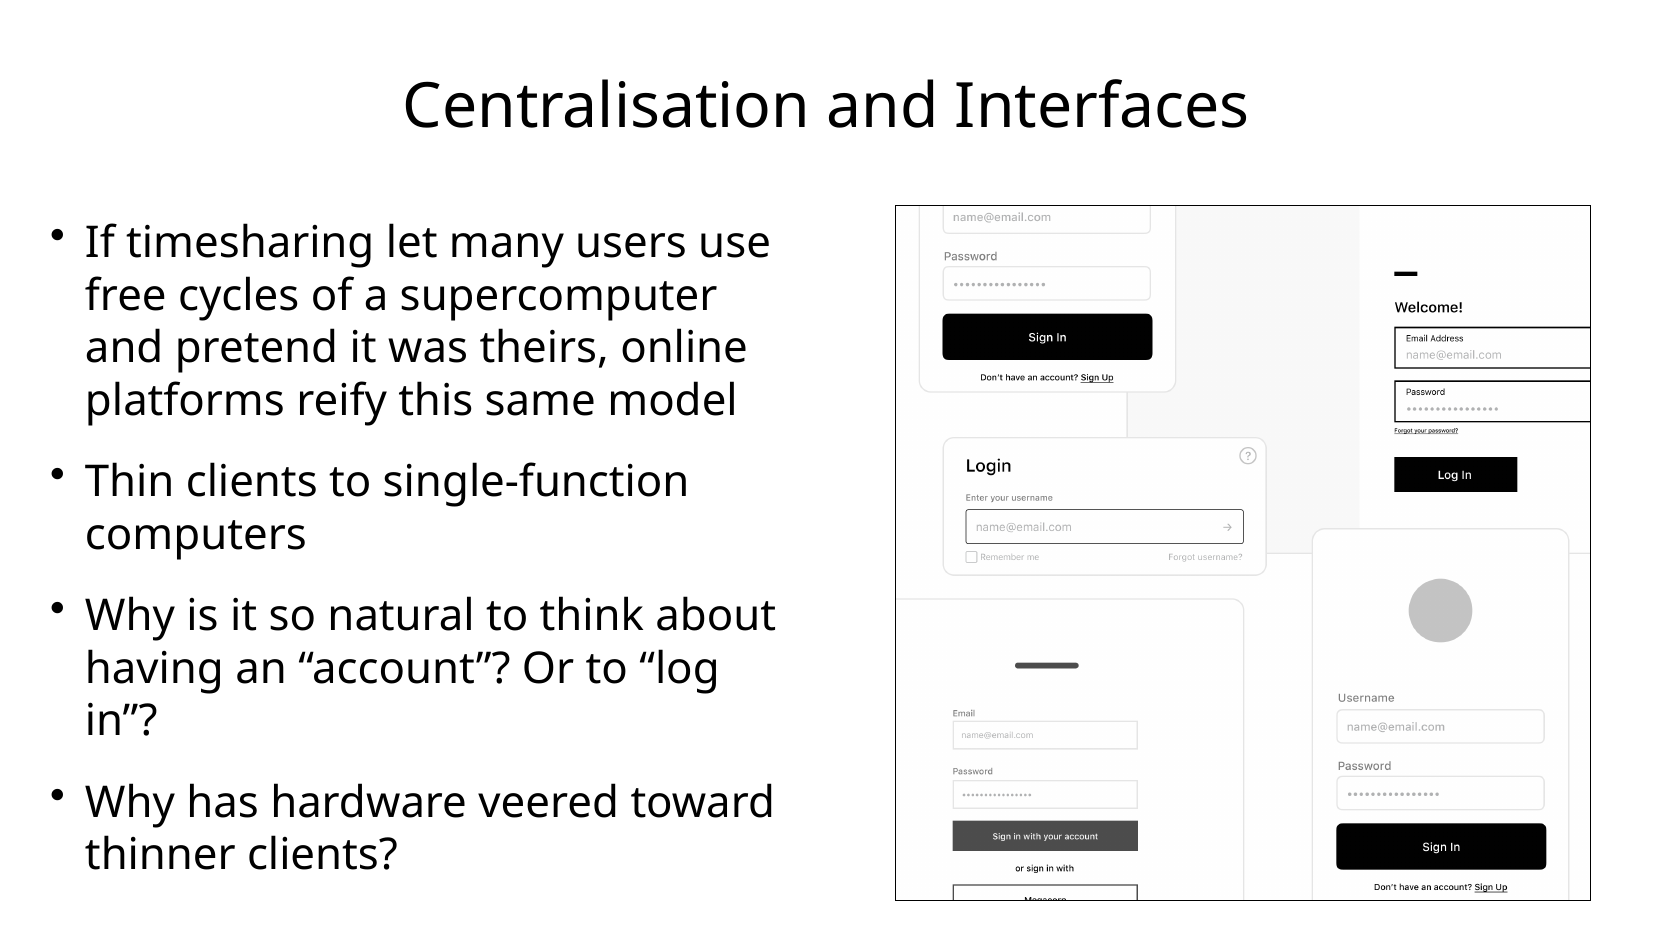

# Centralisation and Interfaces
If timesharing let many users use free cycles of a supercomputer and pretend it was theirs, online platforms reify this same model
Thin clients to single-function computers
Why is it so natural to think about having an “account”? Or to “log in”?
Why has hardware veered toward thinner clients?